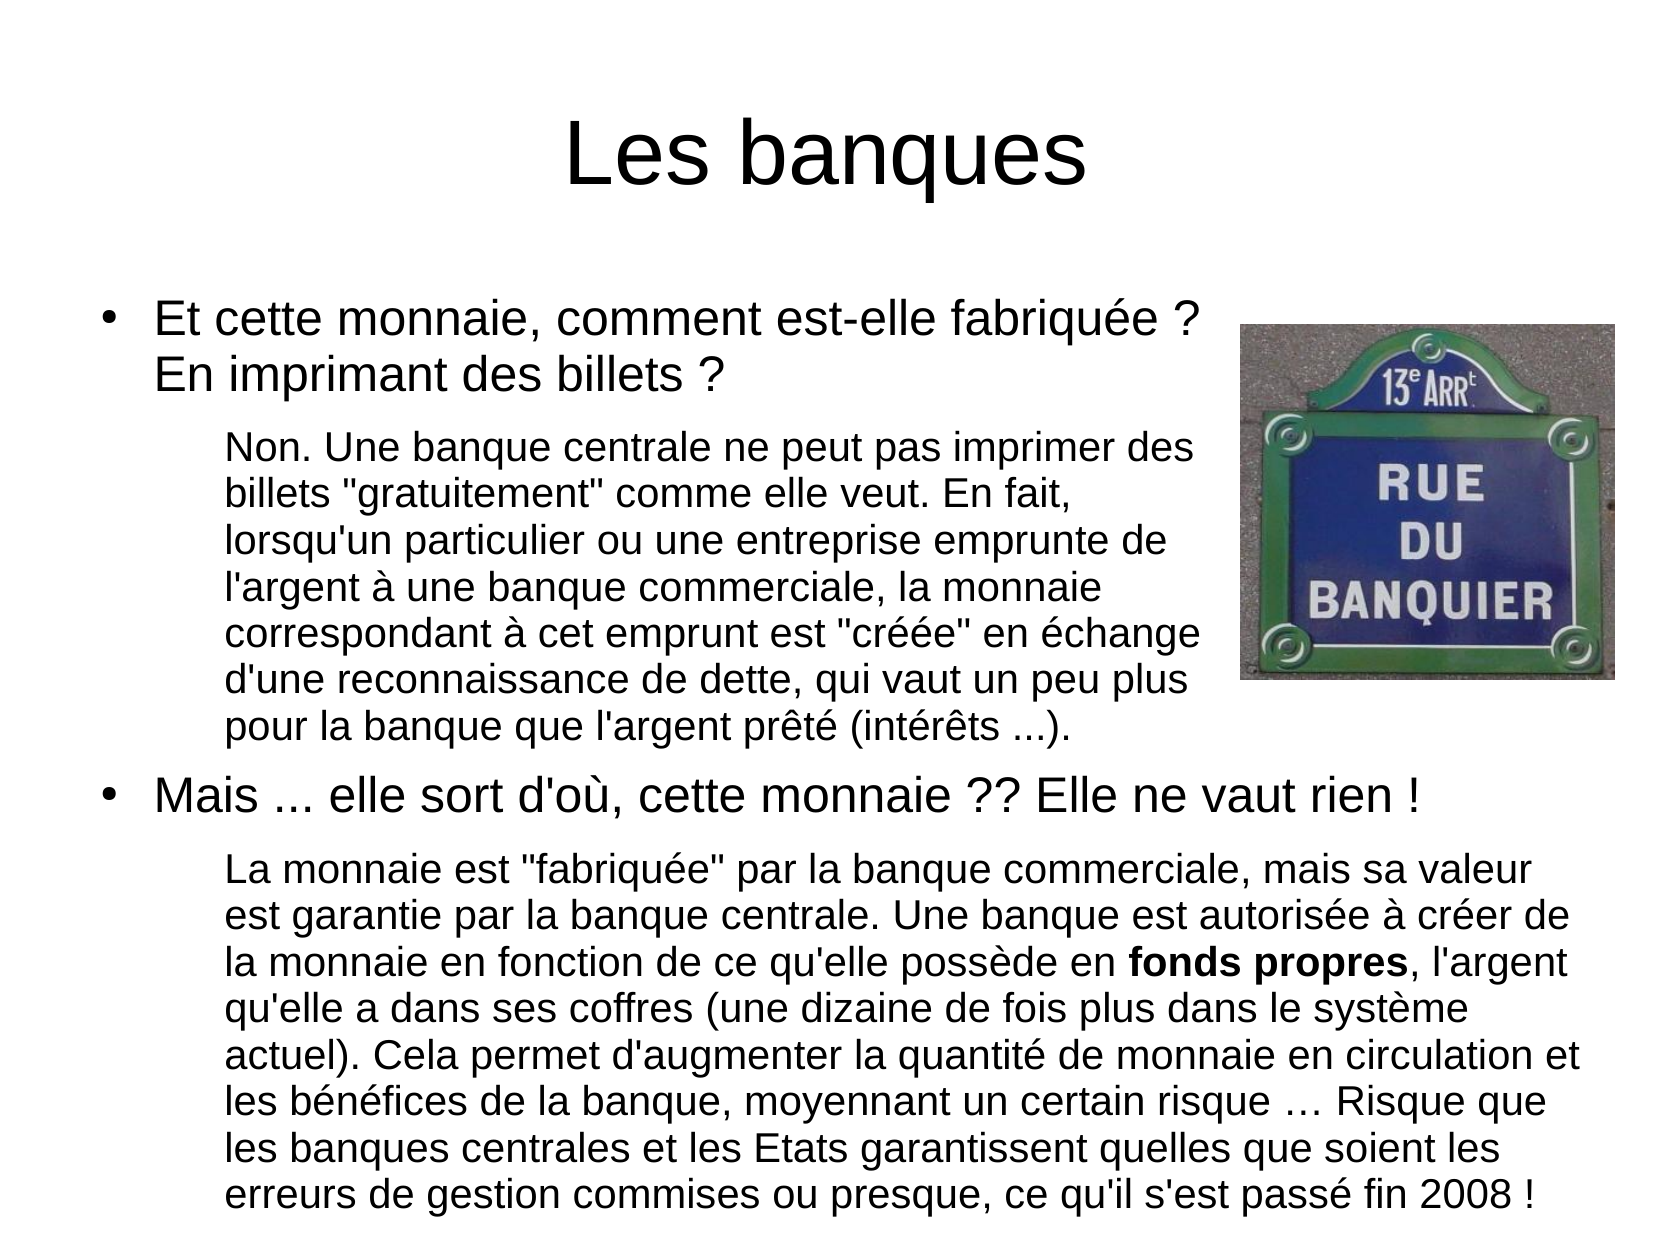

# Les banques
Et cette monnaie, comment est-elle fabriquée ? En imprimant des billets ?
Non. Une banque centrale ne peut pas imprimer des billets "gratuitement" comme elle veut. En fait, lorsqu'un particulier ou une entreprise emprunte de l'argent à une banque commerciale, la monnaie correspondant à cet emprunt est "créée" en échange d'une reconnaissance de dette, qui vaut un peu plus pour la banque que l'argent prêté (intérêts ...).
Mais ... elle sort d'où, cette monnaie ?? Elle ne vaut rien !
La monnaie est "fabriquée" par la banque commerciale, mais sa valeur est garantie par la banque centrale. Une banque est autorisée à créer de la monnaie en fonction de ce qu'elle possède en fonds propres, l'argent qu'elle a dans ses coffres (une dizaine de fois plus dans le système actuel). Cela permet d'augmenter la quantité de monnaie en circulation et les bénéfices de la banque, moyennant un certain risque … Risque que les banques centrales et les Etats garantissent quelles que soient les erreurs de gestion commises ou presque, ce qu'il s'est passé fin 2008 !